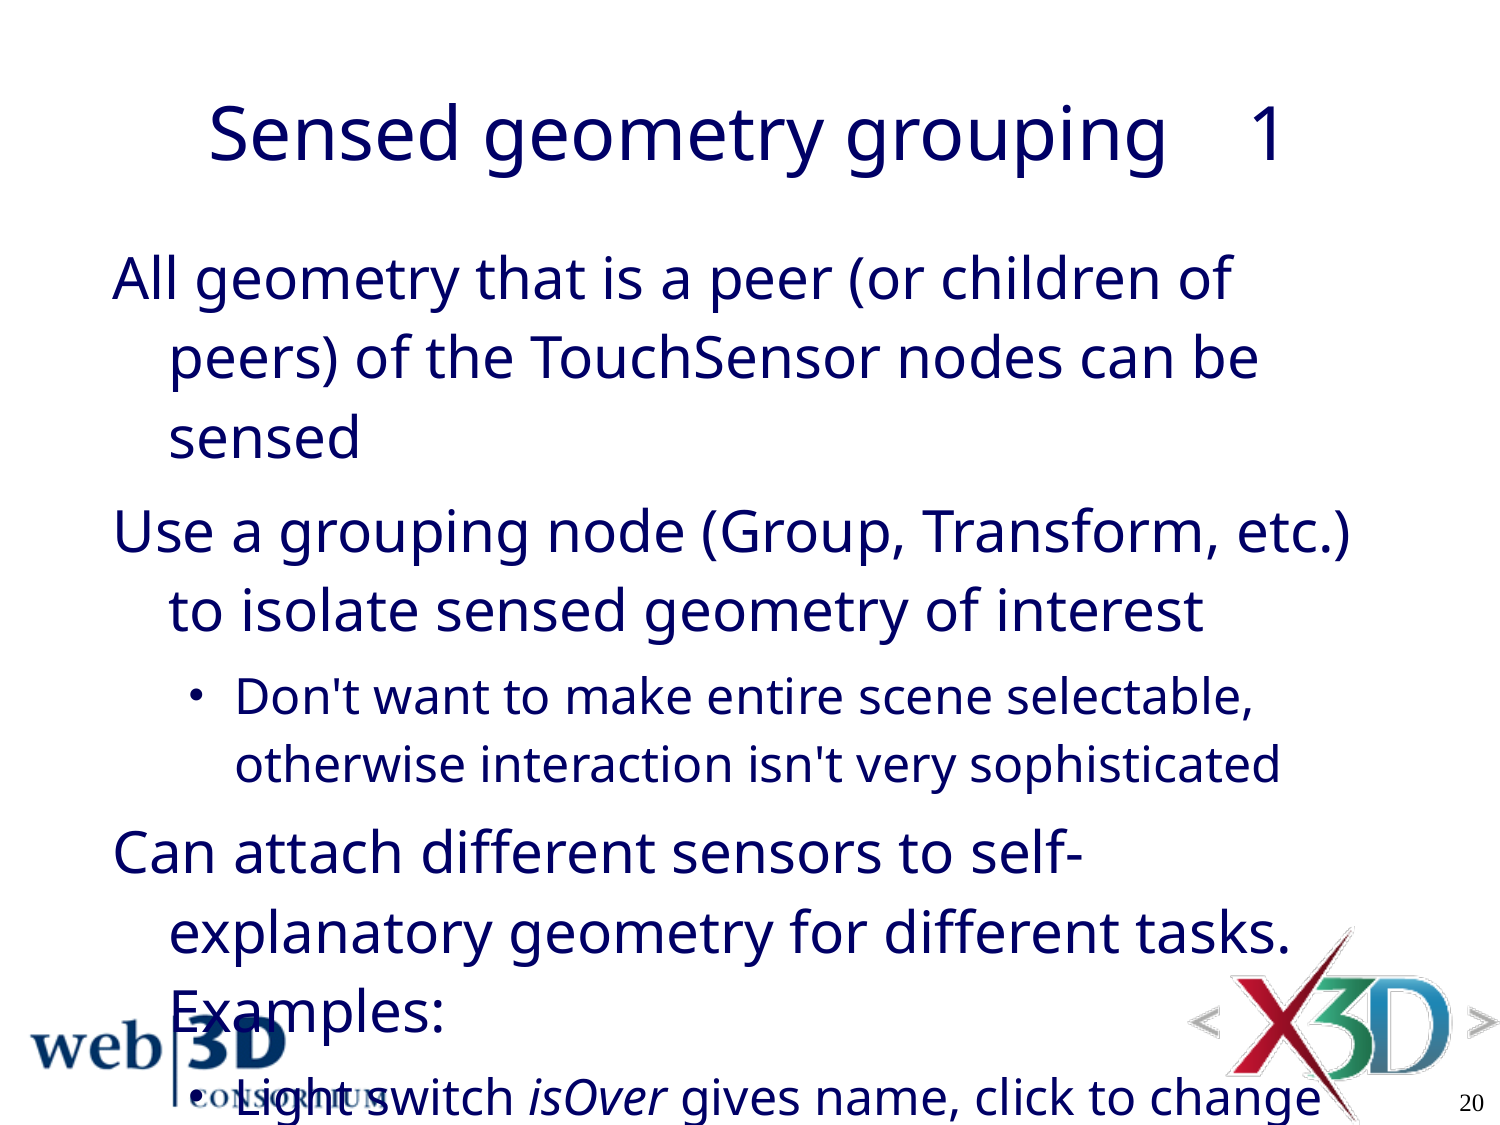

# Sensed geometry grouping 1
All geometry that is a peer (or children of peers) of the TouchSensor nodes can be sensed
Use a grouping node (Group, Transform, etc.) to isolate sensed geometry of interest
Don't want to make entire scene selectable, otherwise interaction isn't very sophisticated
Can attach different sensors to self-explanatory geometry for different tasks. Examples:
Light switch isOver gives name, click to change
Billboarded Text or buttons for multiple controls